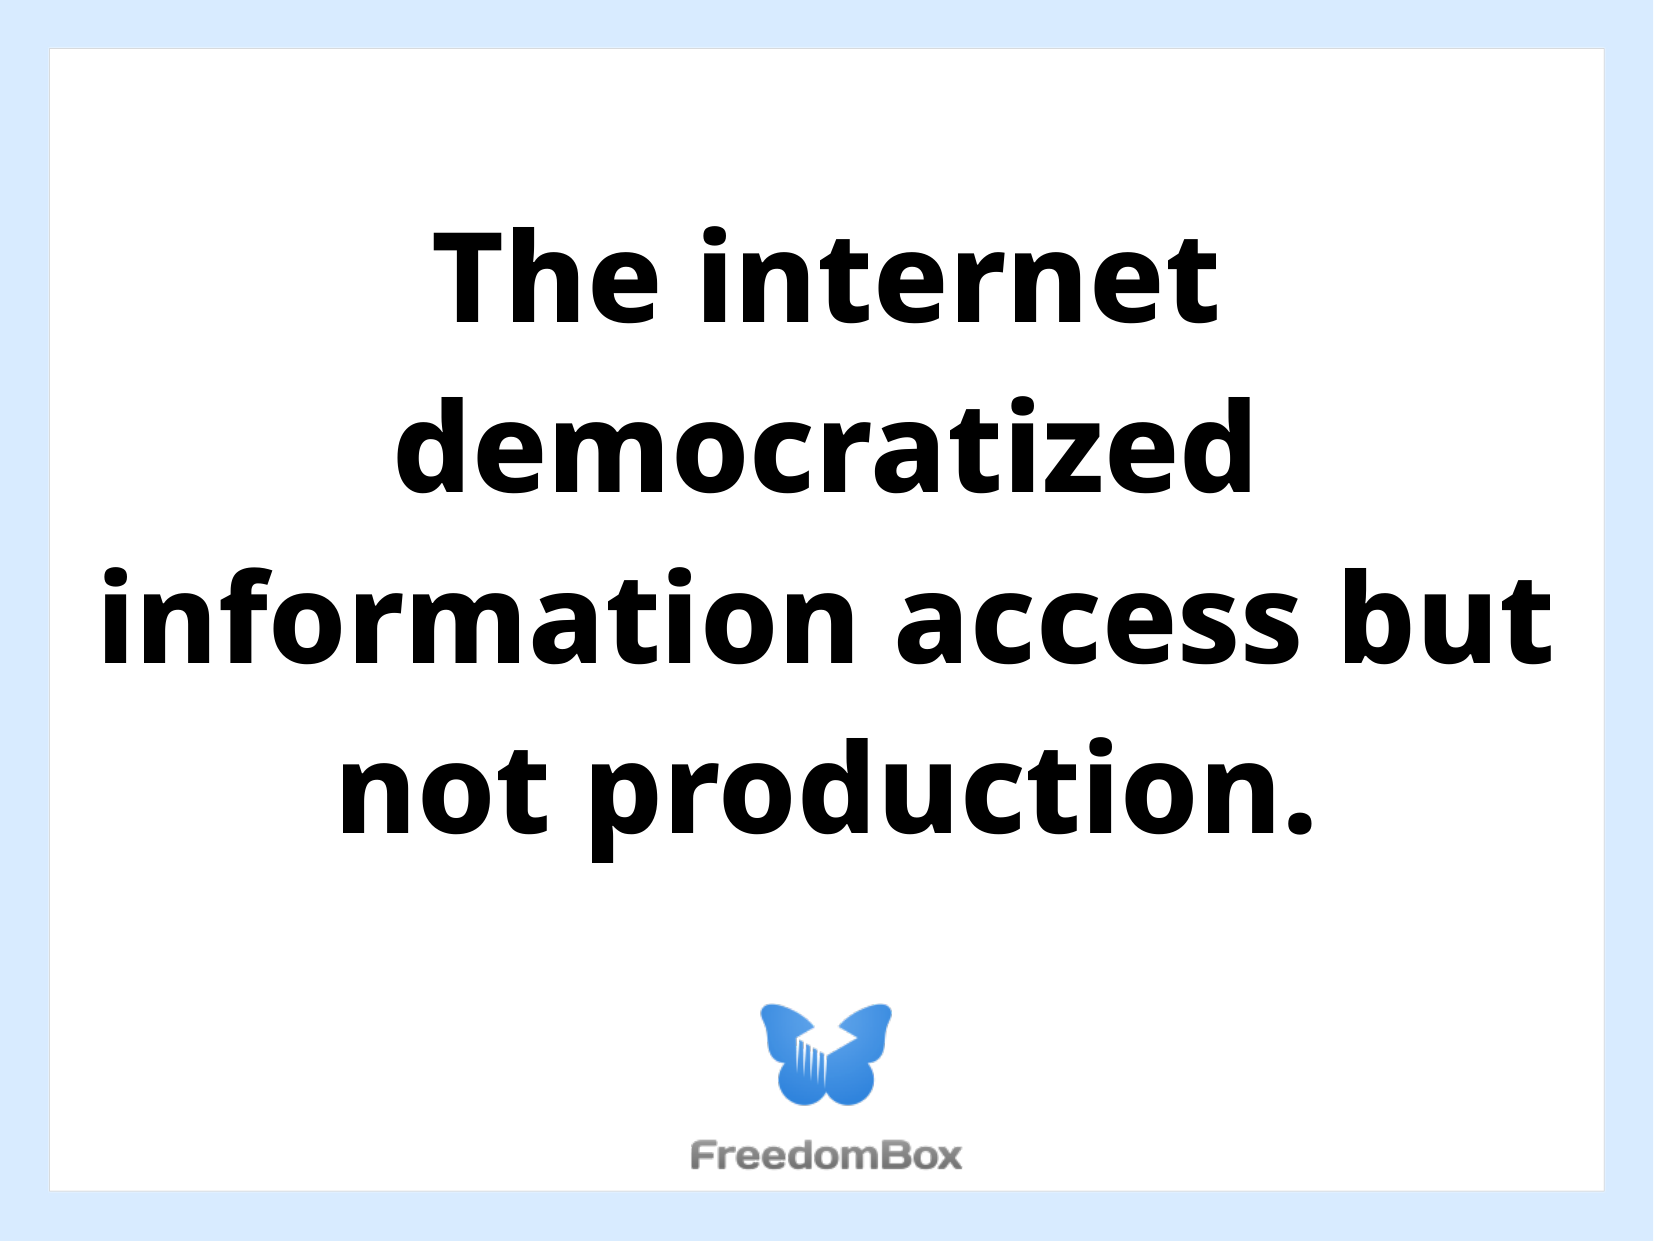

# The internet democratized information access but not production.